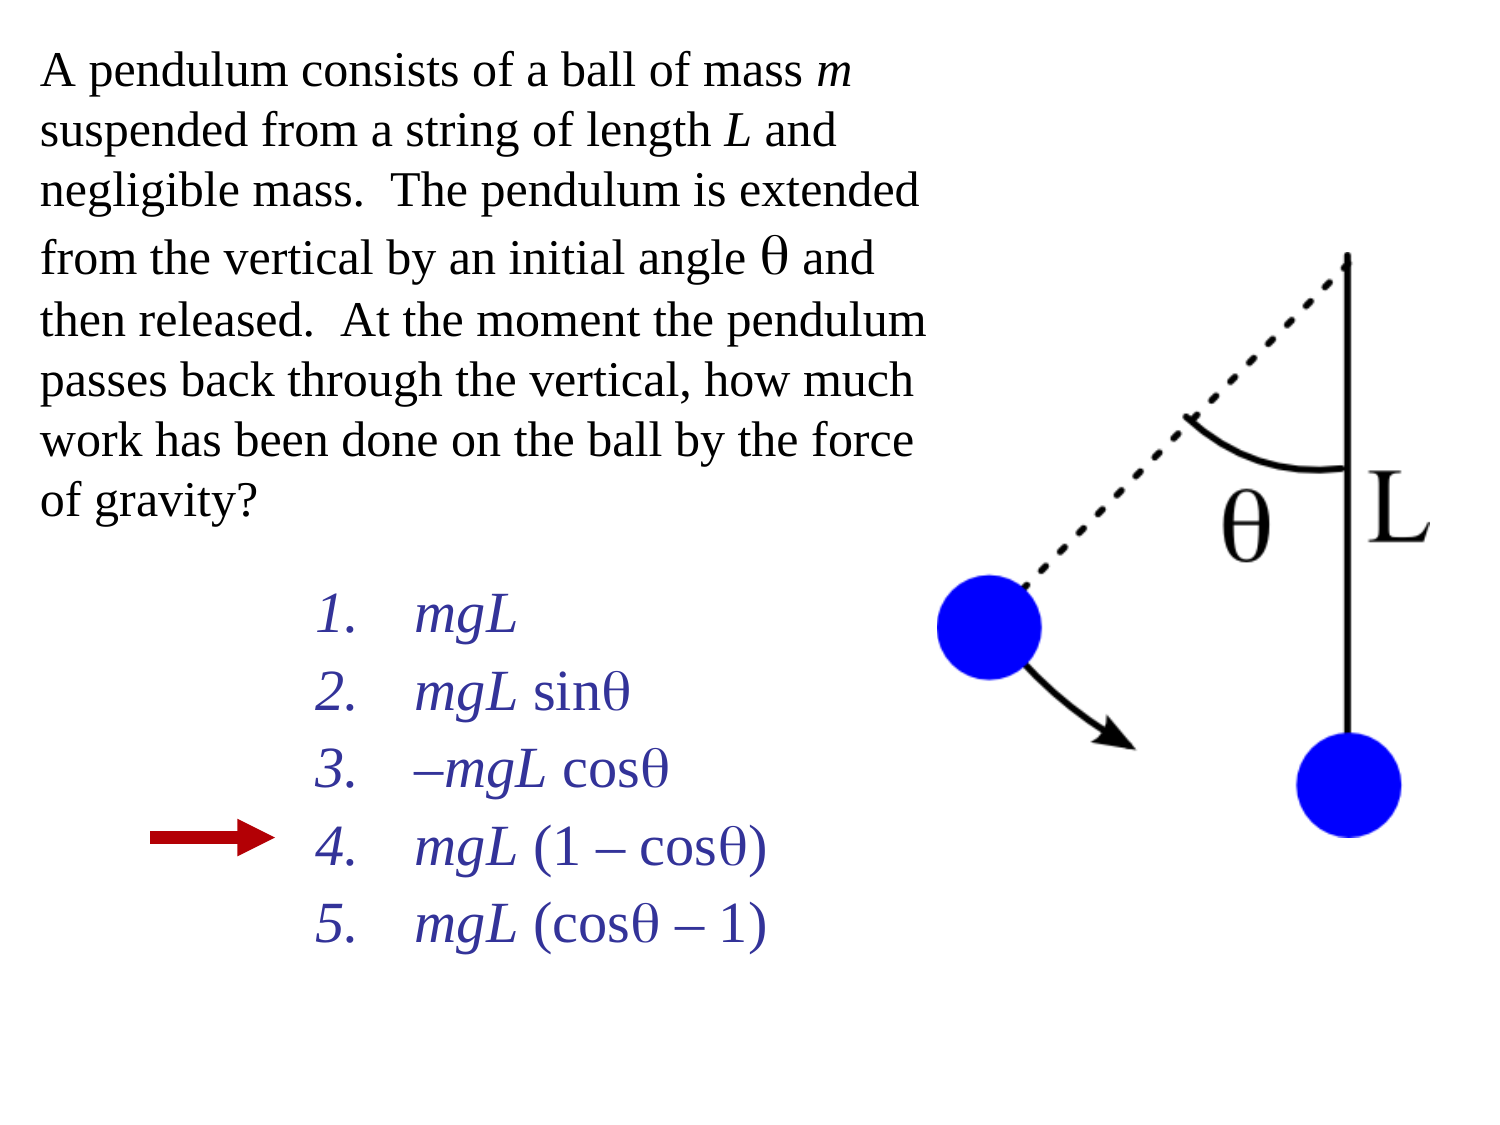

# A pendulum consists of a ball of mass m suspended from a string of length L and negligible mass. The pendulum is extended from the vertical by an initial angle θ and then released. At the moment the pendulum passes back through the vertical, how much work has been done on the ball by the force of gravity?
mgL
mgL sinθ
–mgL cosθ
mgL (1 – cosθ)
mgL (cosθ – 1)